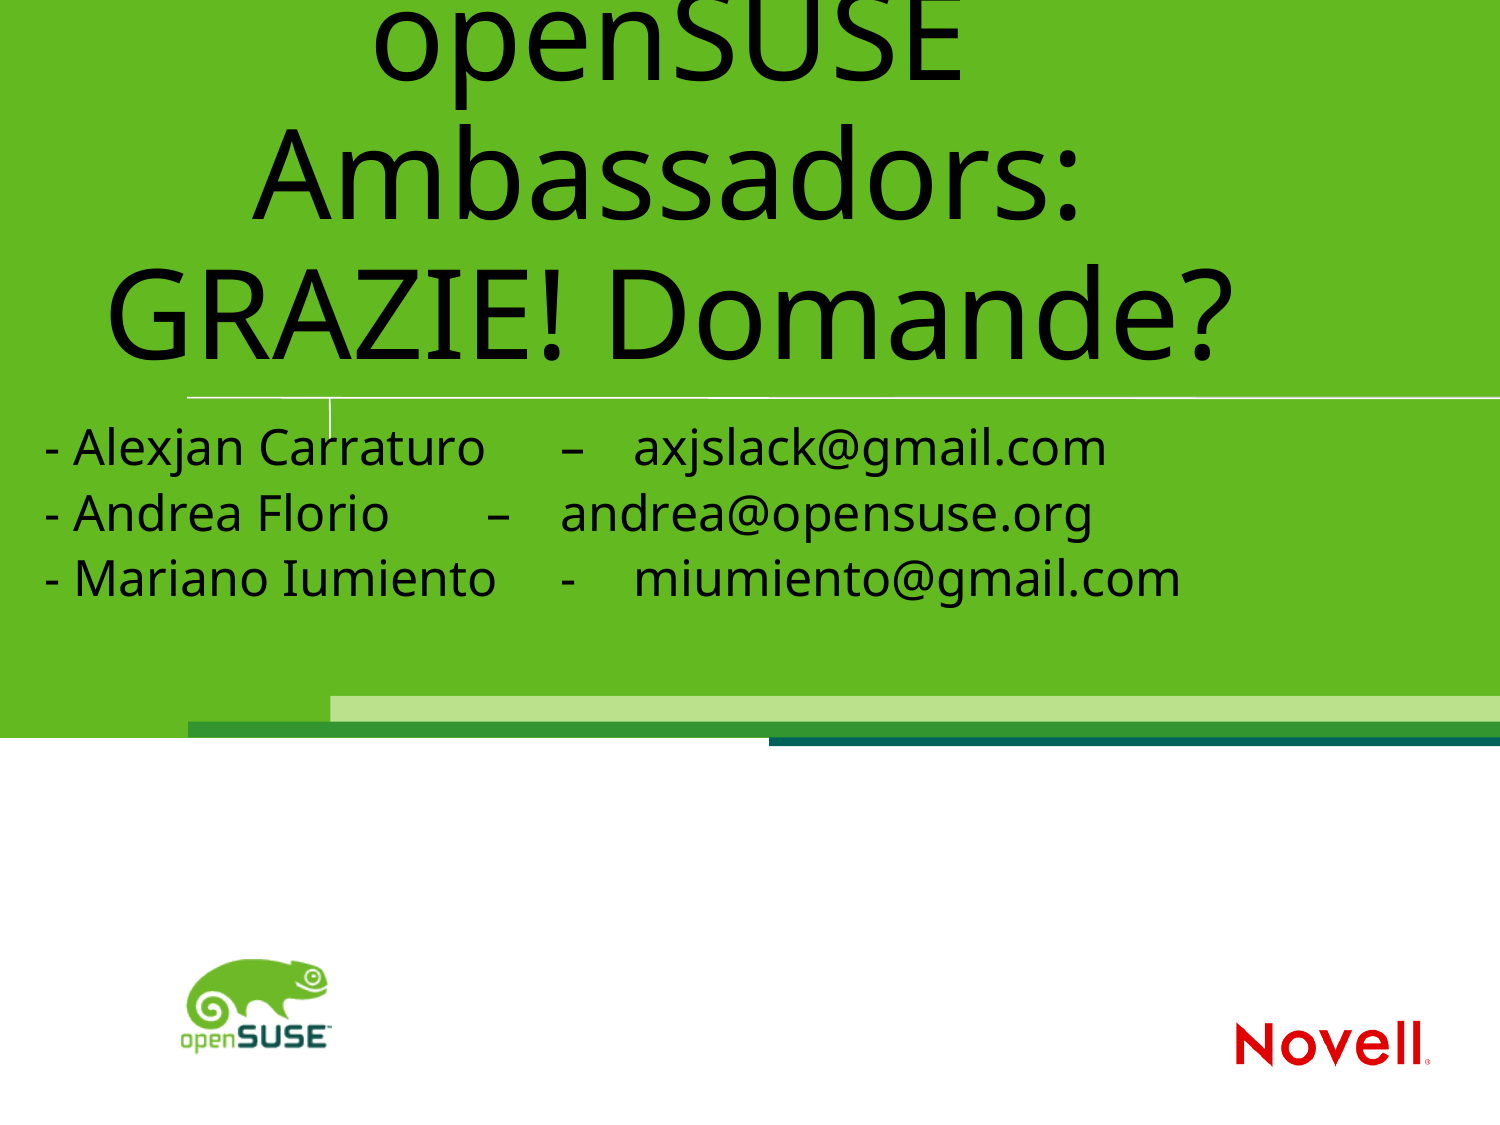

# openSUSE Ambassadors: GRAZIE! Domande?
- Alexjan Carraturo	–	axjslack@gmail.com
- Andrea Florio		–	andrea@opensuse.org
- Mariano Iumiento	-	miumiento@gmail.com